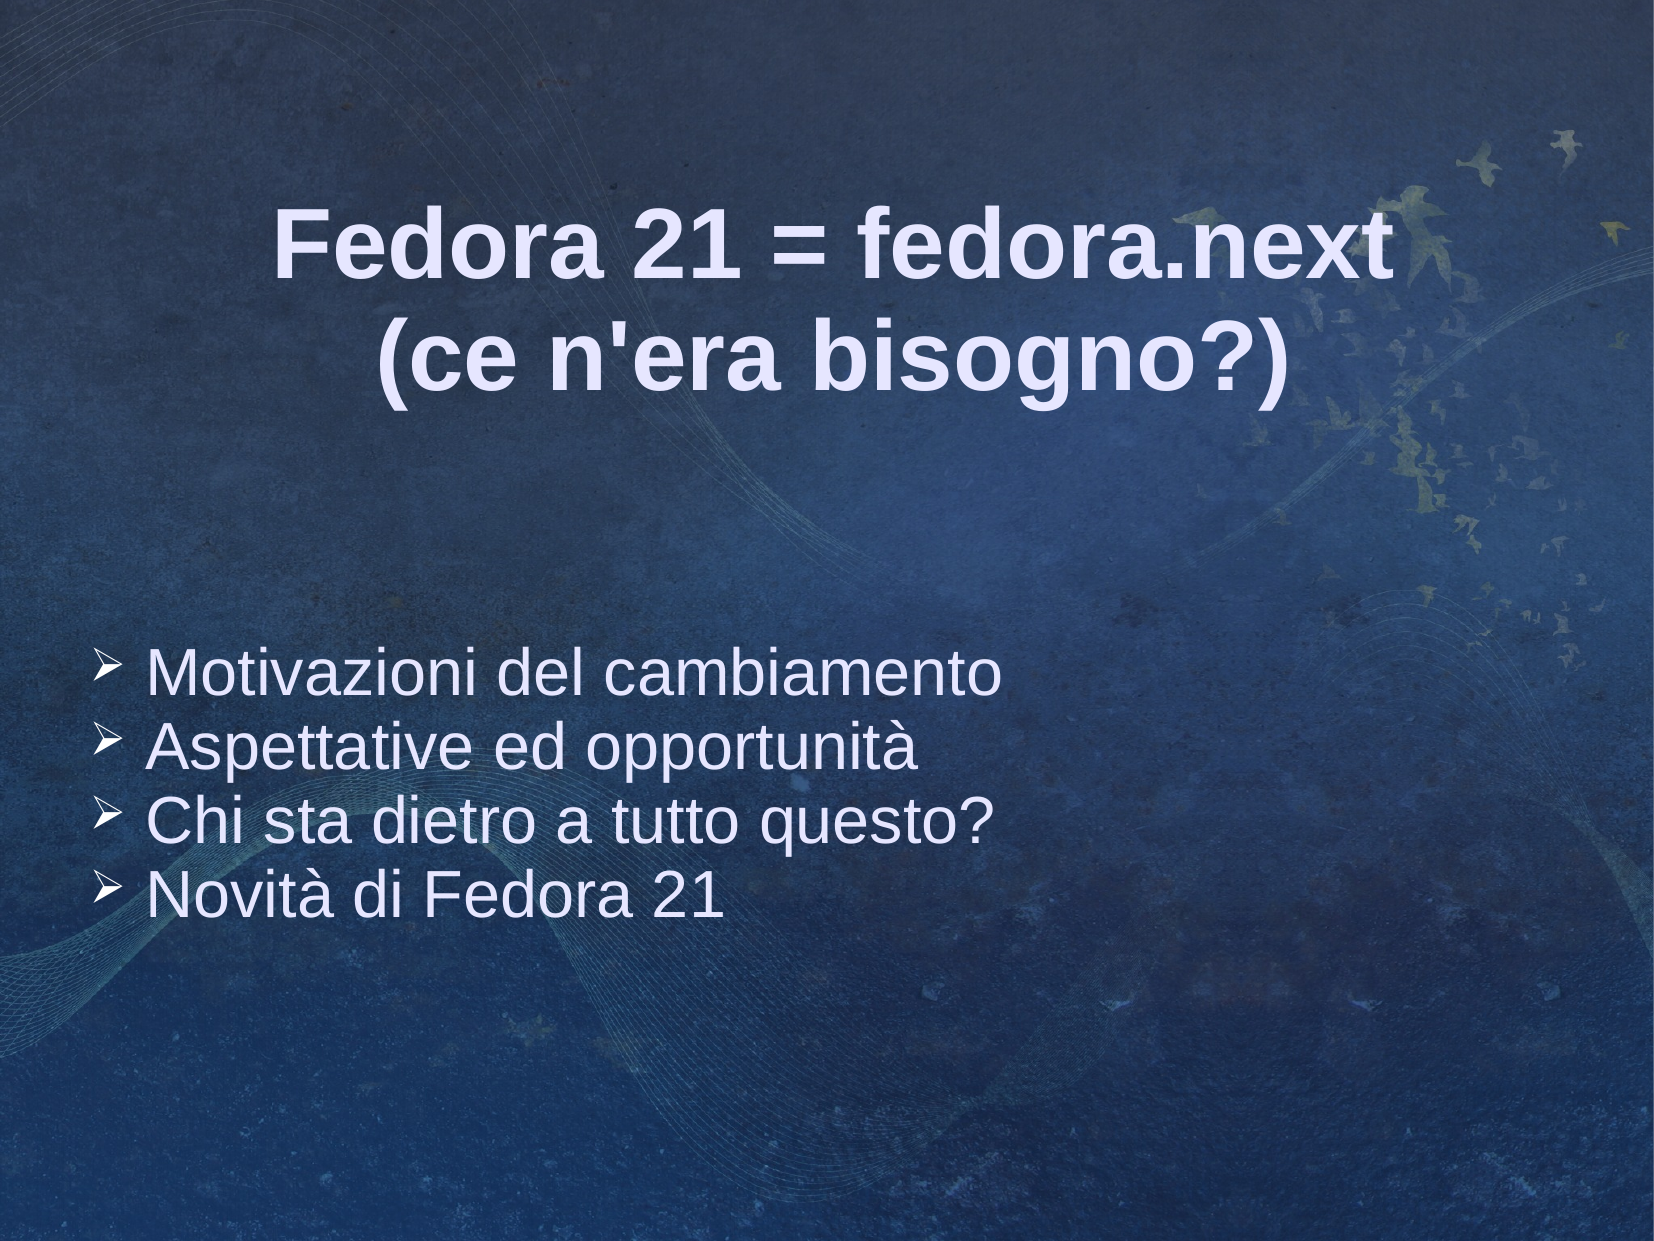

# Fedora 21 = fedora.next
(ce n'era bisogno?)
 Motivazioni del cambiamento
 Aspettative ed opportunità
 Chi sta dietro a tutto questo?
 Novità di Fedora 21